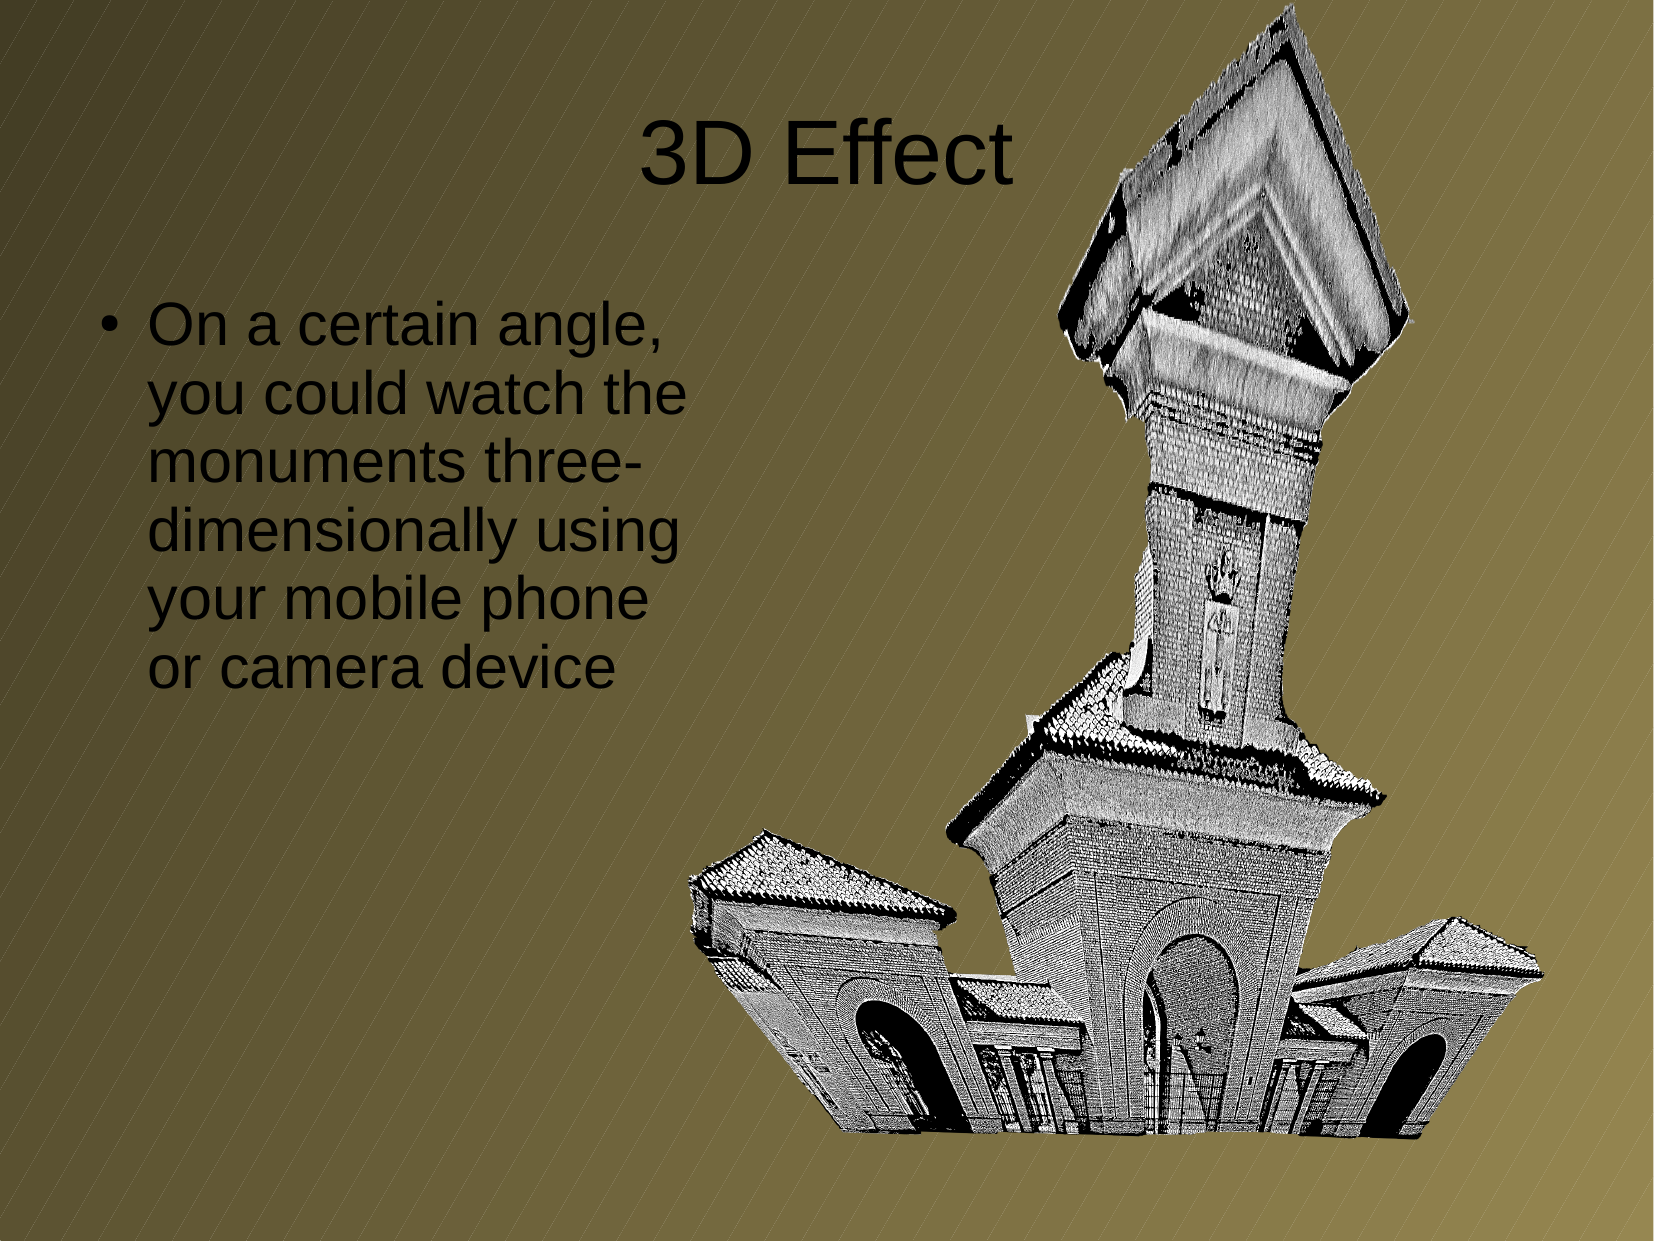

# 3D Effect
On a certain angle, you could watch the monuments three-dimensionally using your mobile phone or camera device